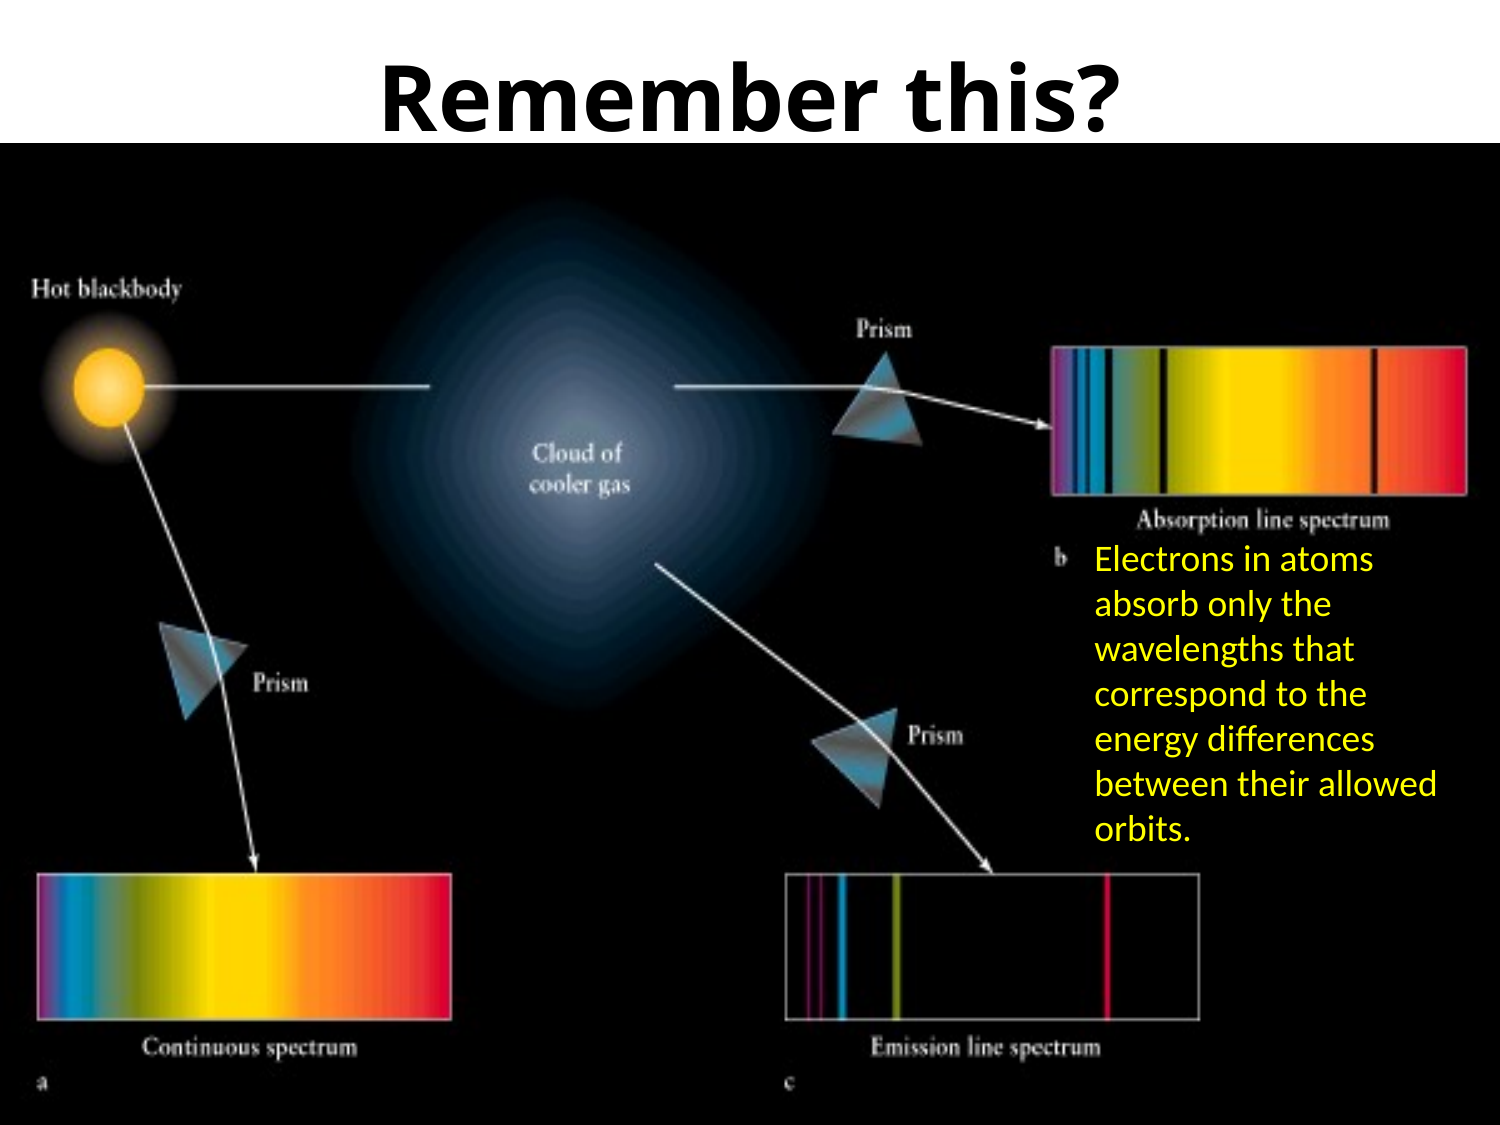

# Remember this?
Electrons in atoms absorb only the wavelengths that correspond to the energy differences between their allowed orbits.